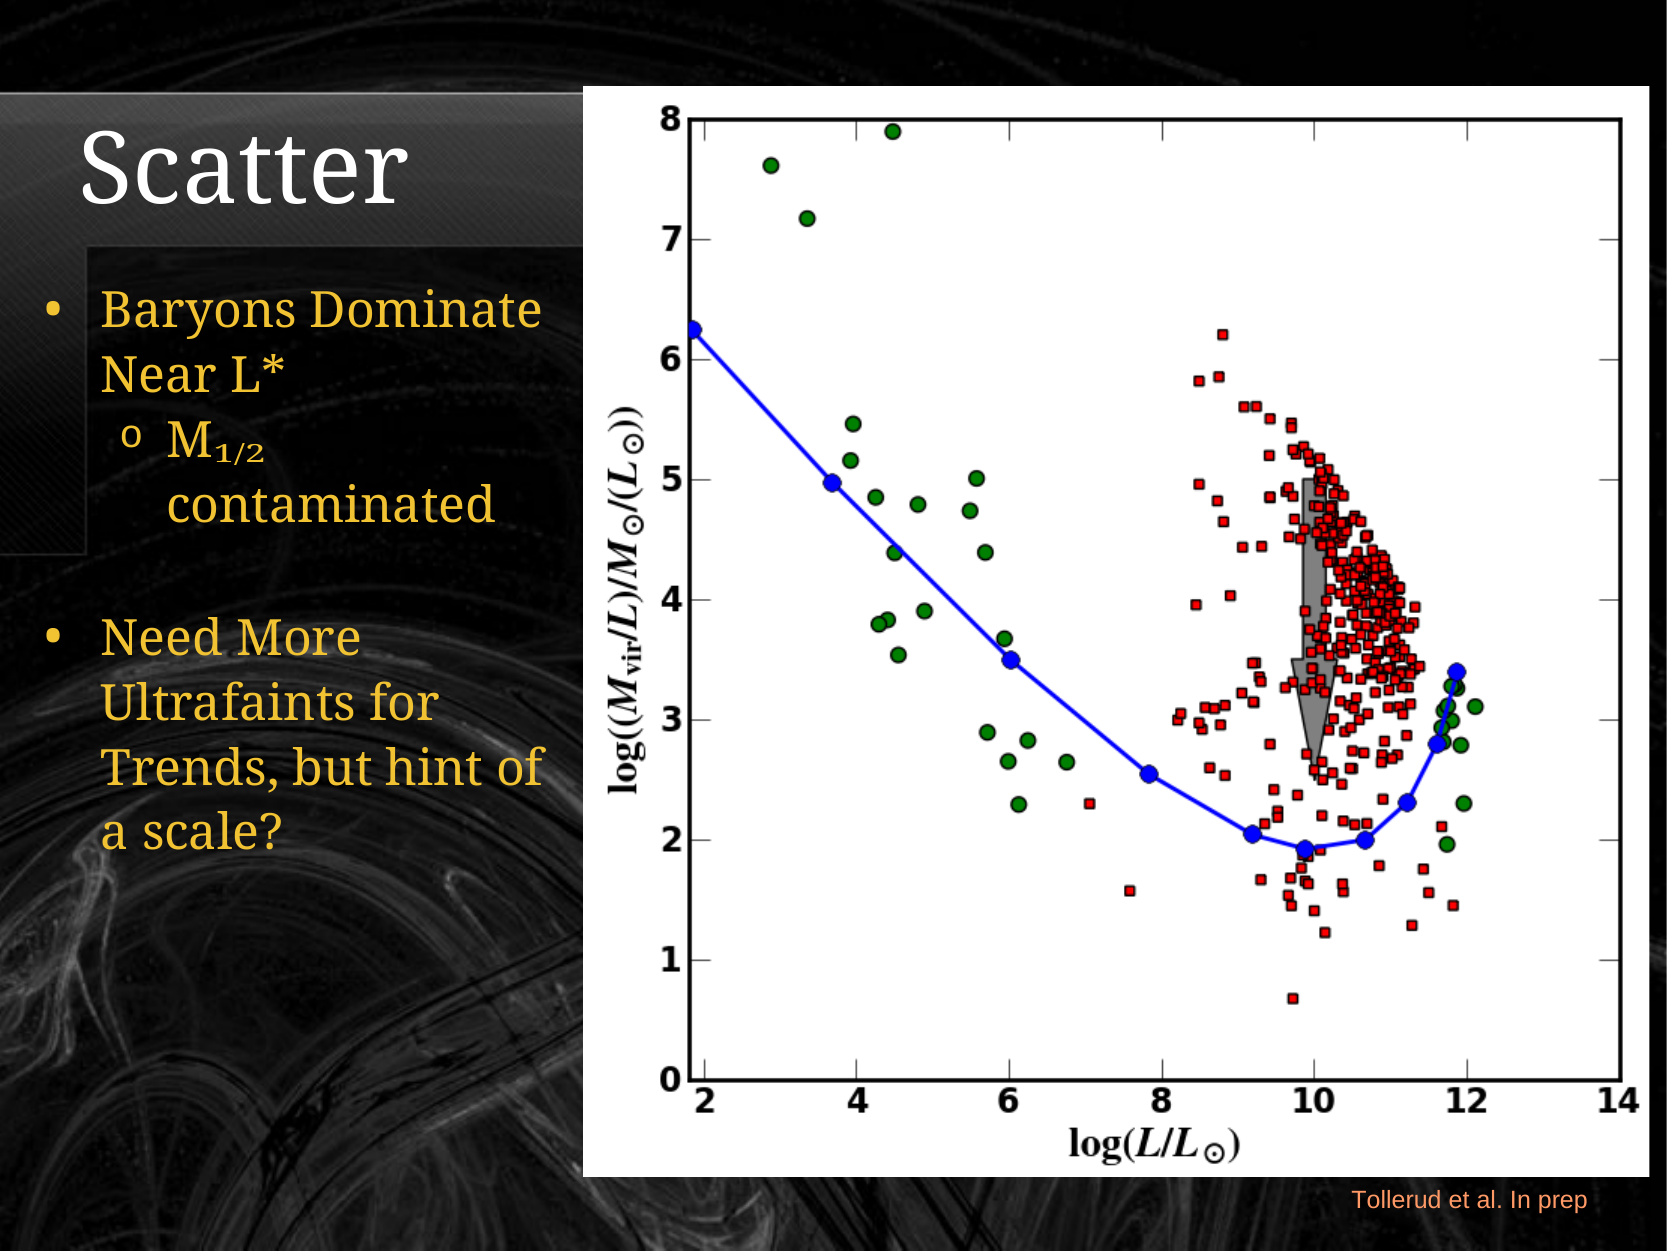

# Scatter
Baryons Dominate Near L*
M1/2 contaminated
Need More Ultrafaints for Trends, but hint of a scale?
Tollerud et al. In prep